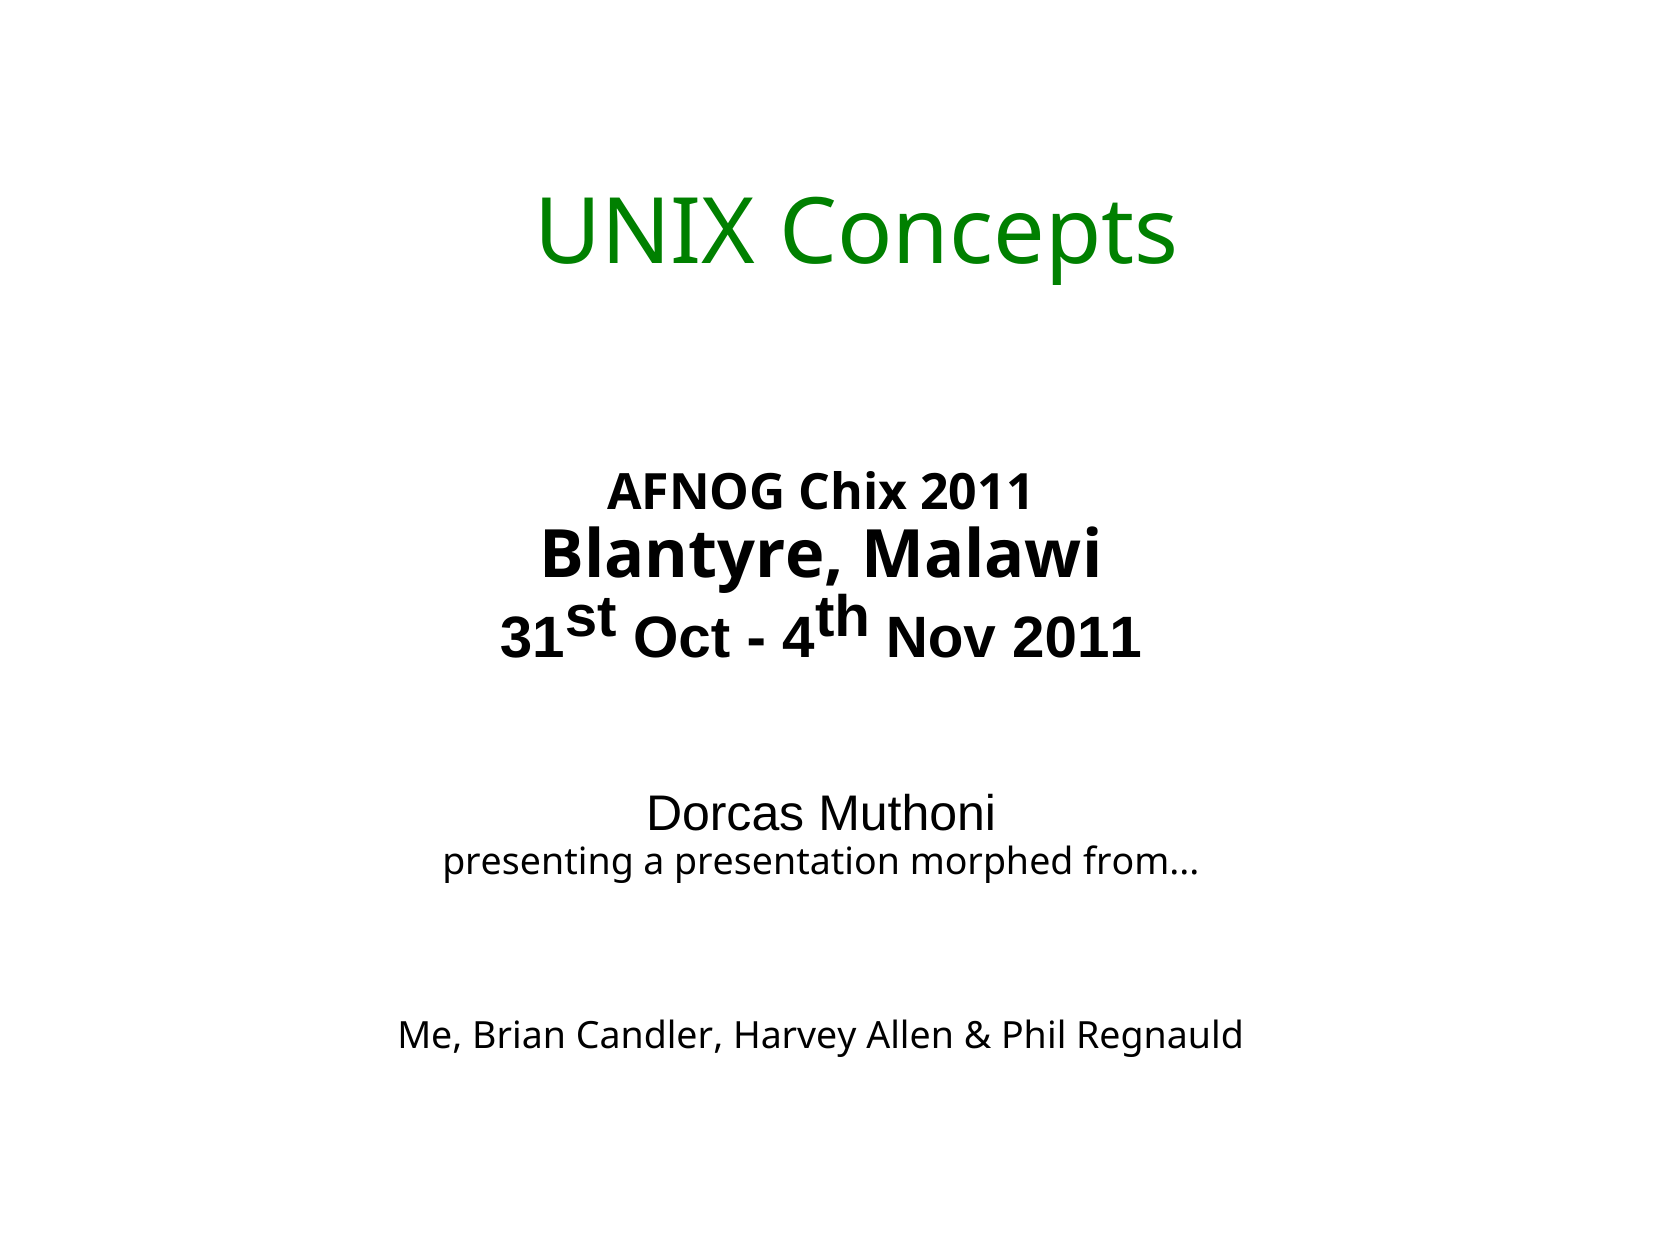

UNIX Concepts
AFNOG Chix 2011
Blantyre, Malawi
31st Oct - 4th Nov 2011
Dorcas Muthoni
presenting a presentation morphed from...
Me, Brian Candler, Harvey Allen & Phil Regnauld